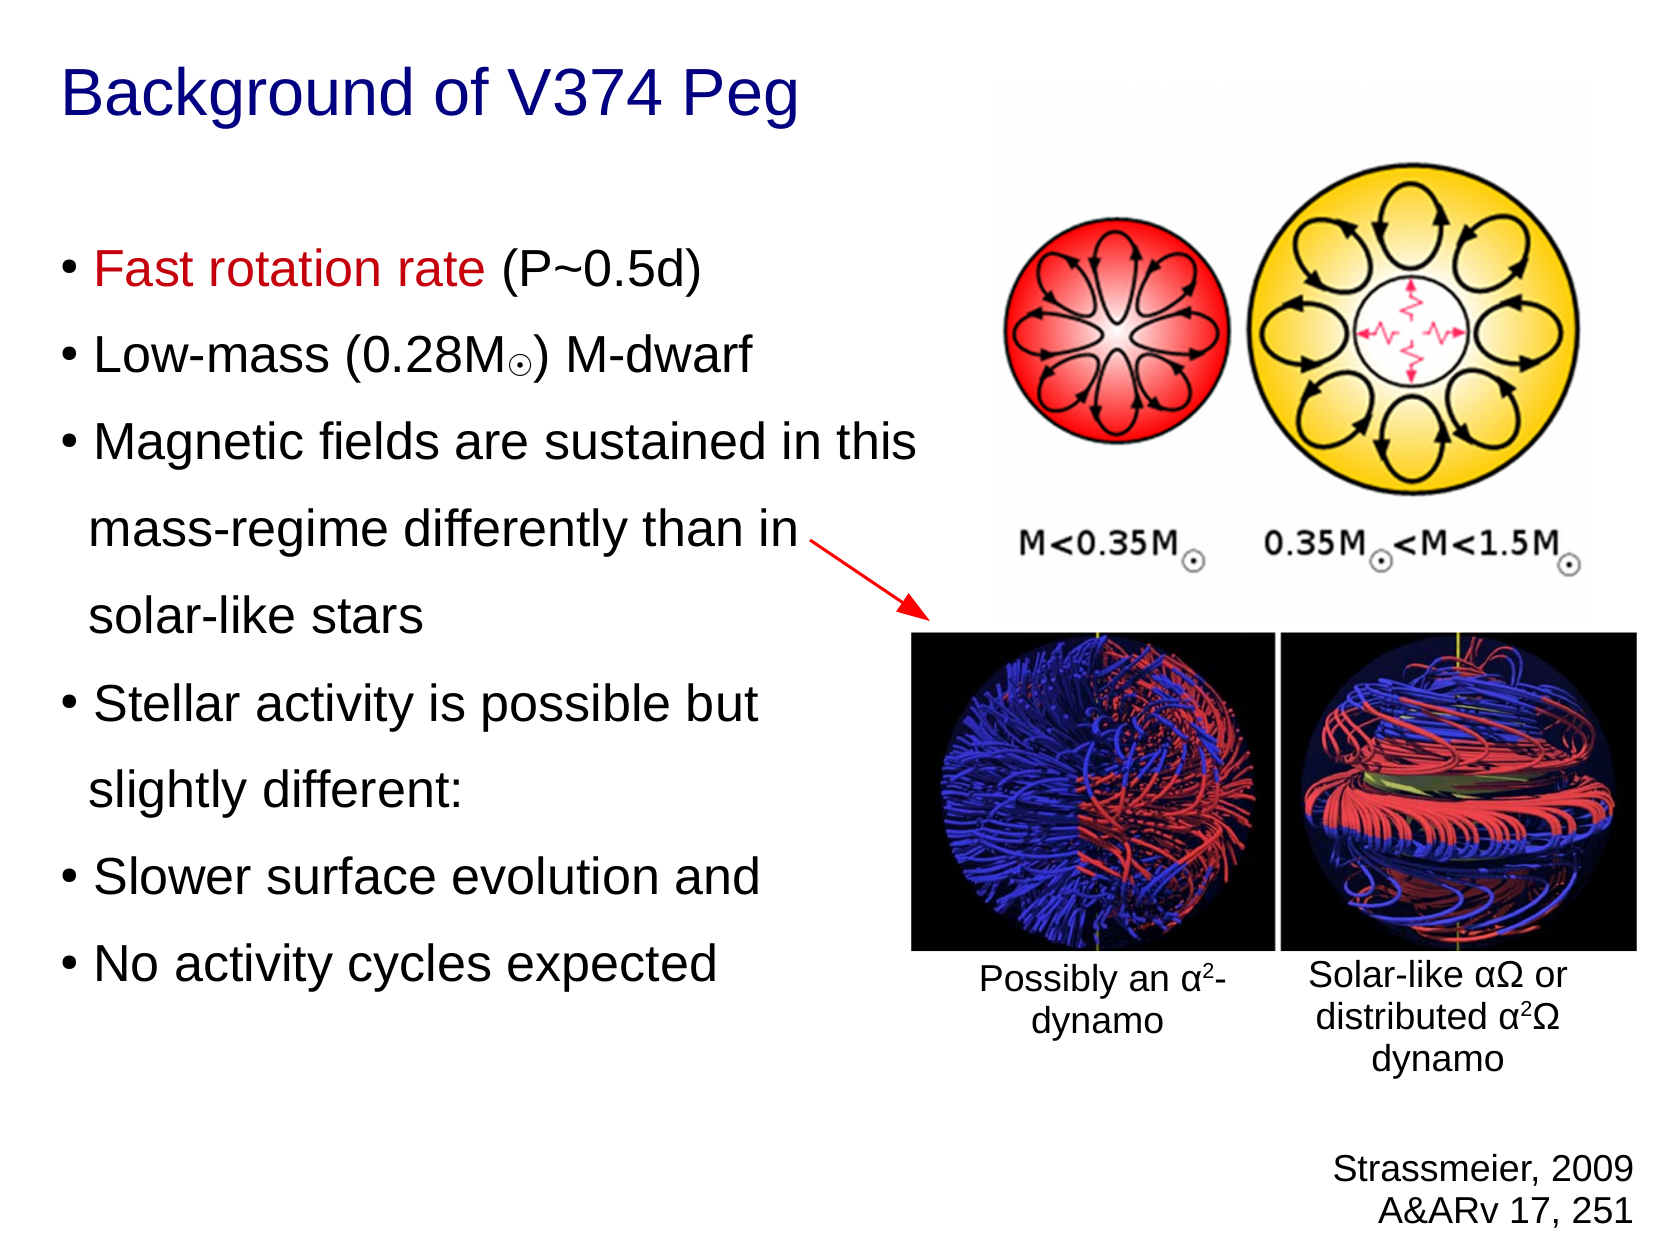

Background of V374 Peg
 Fast rotation rate (P~0.5d)
 Low-mass (0.28M☉) M-dwarf
 Magnetic fields are sustained in this mass-regime differently than in
 solar-like stars
 Stellar activity is possible but
 slightly different:
 Slower surface evolution and
 No activity cycles expected
Solar-like αΩ or distributed α2Ω dynamo
 Possibly an α2-dynamo
Strassmeier, 2009 A&ARv 17, 251